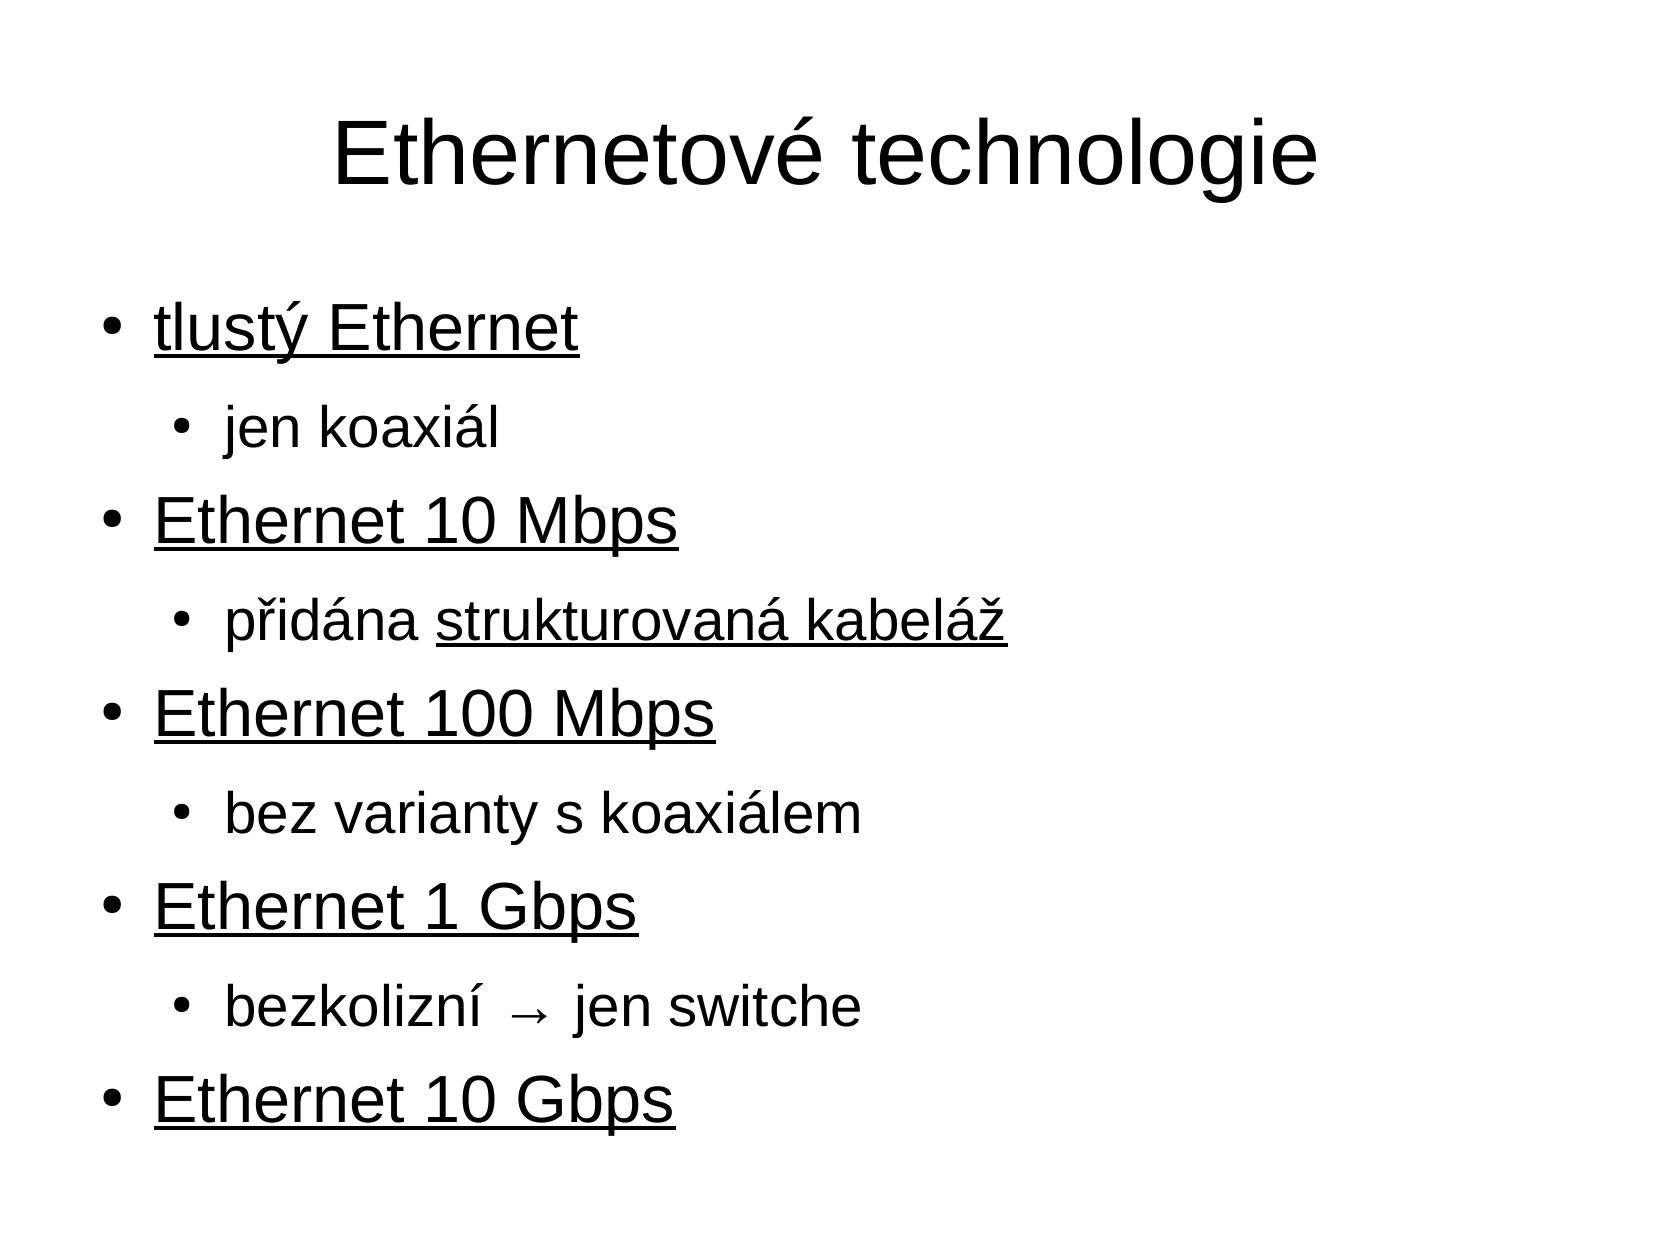

# Ethernetové technologie
tlustý Ethernet
jen koaxiál
Ethernet 10 Mbps
přidána strukturovaná kabeláž
Ethernet 100 Mbps
bez varianty s koaxiálem
Ethernet 1 Gbps
bezkolizní → jen switche
Ethernet 10 Gbps